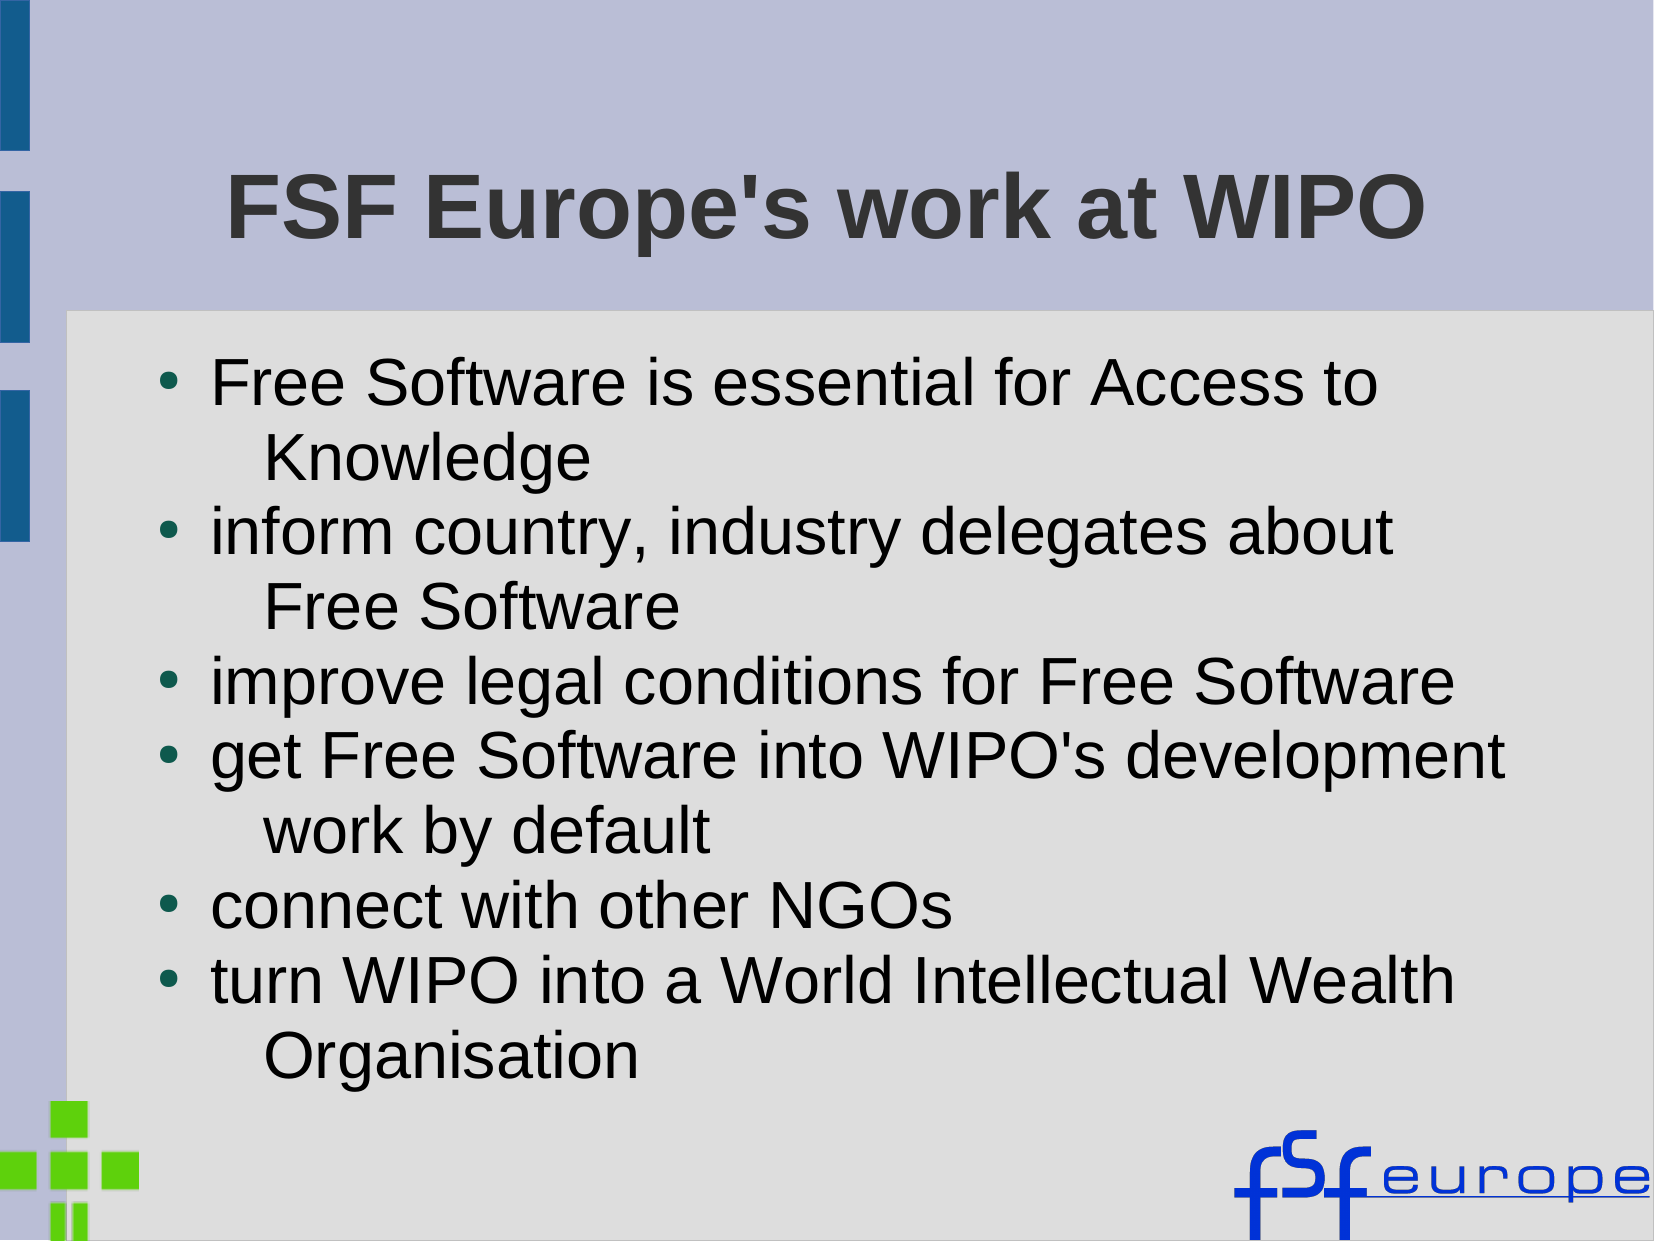

# FSF Europe's work at WIPO
Free Software is essential for Access to Knowledge
inform country, industry delegates about Free Software
improve legal conditions for Free Software
get Free Software into WIPO's development work by default
connect with other NGOs
turn WIPO into a World Intellectual Wealth Organisation